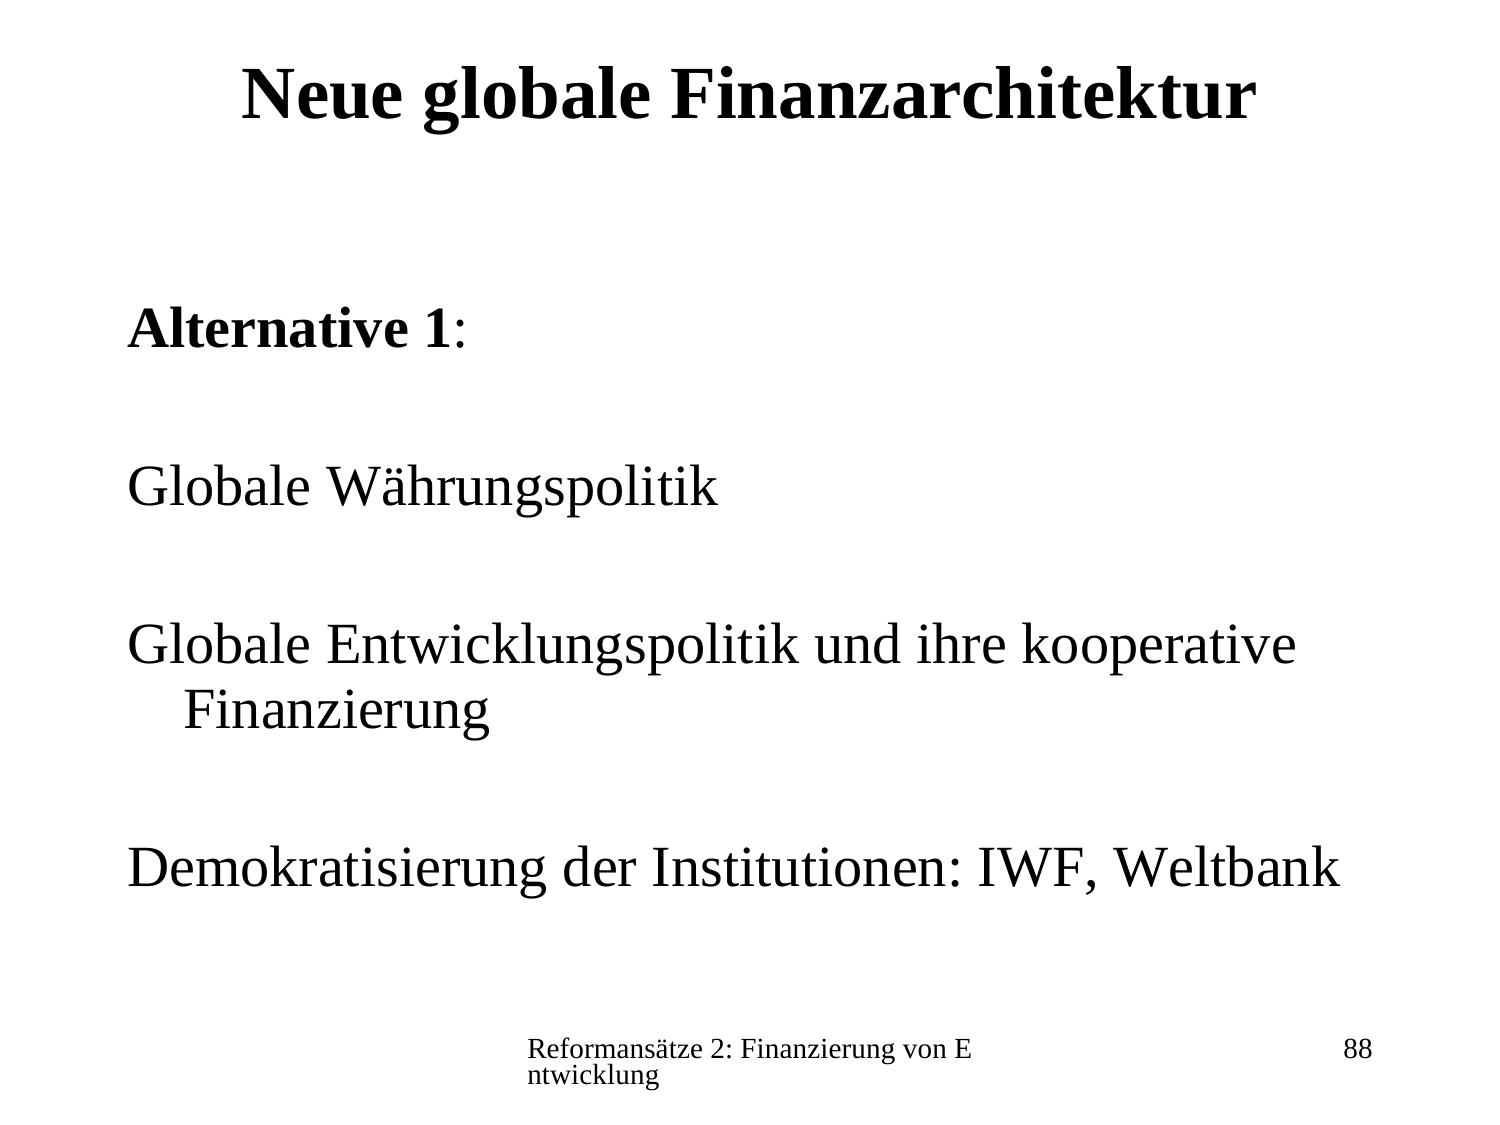

# Neue globale Finanzarchitektur
Alternative 1:
Globale Währungspolitik
Globale Entwicklungspolitik und ihre kooperative Finanzierung
Demokratisierung der Institutionen: IWF, Weltbank
Reformansätze 2: Finanzierung von Entwicklung
88